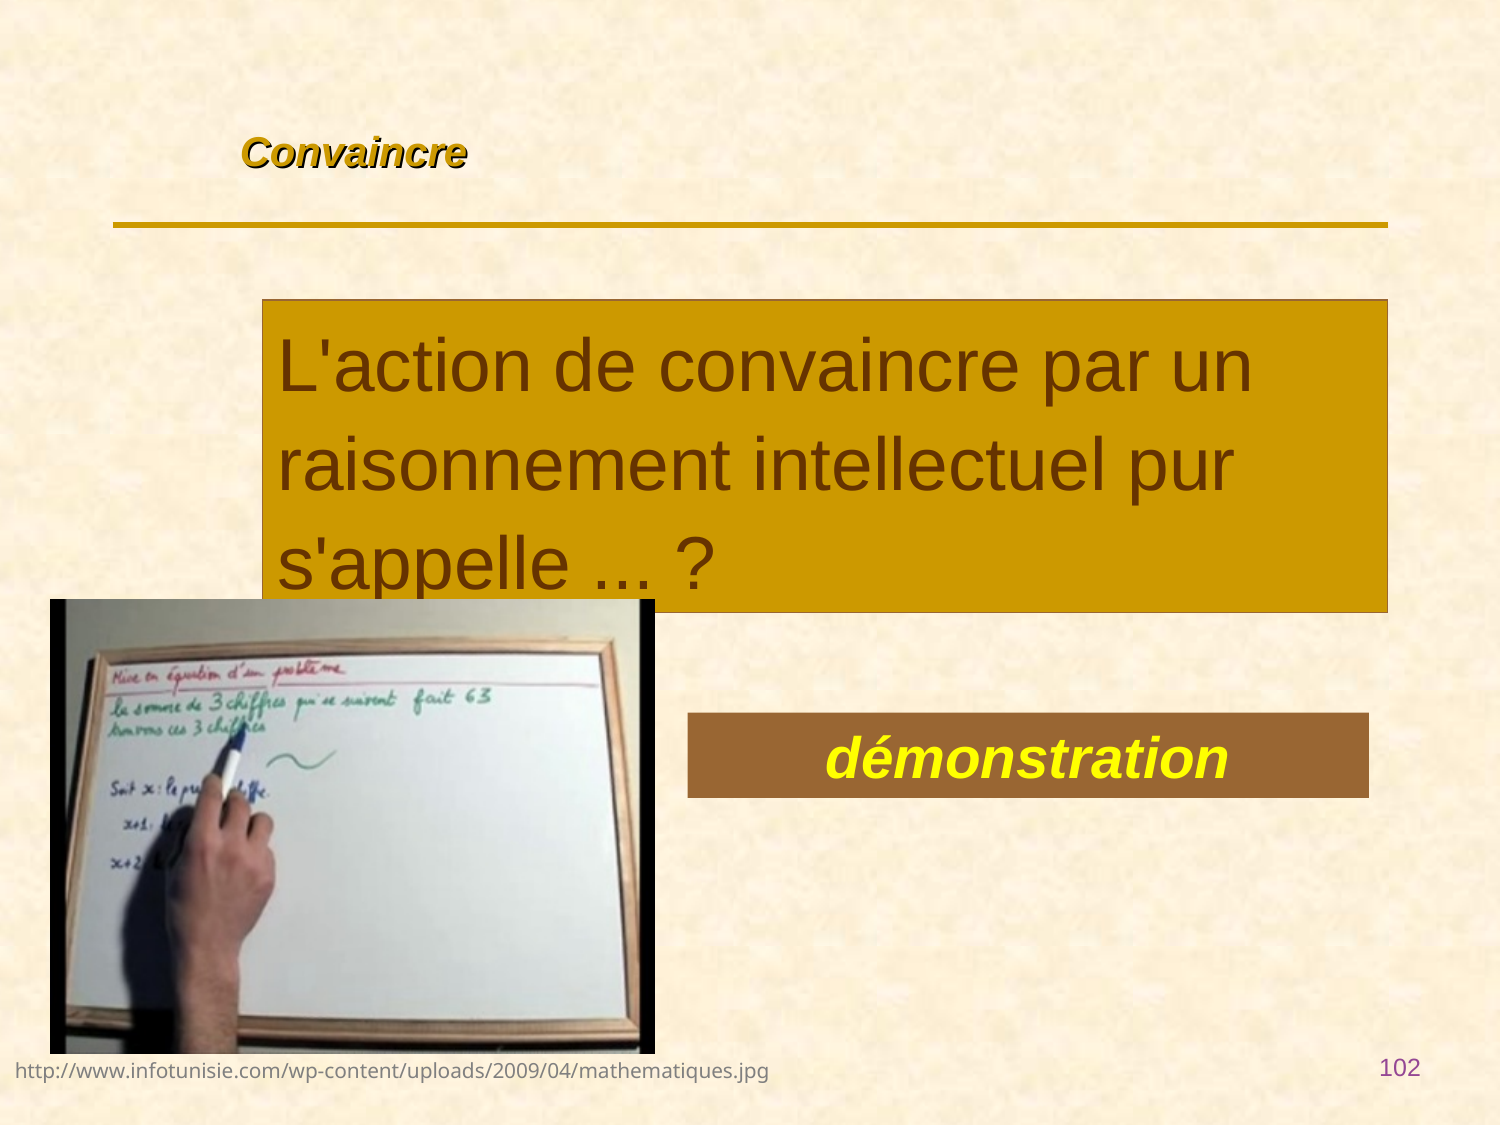

Convaincre
L'action de convaincre par un raisonnement intellectuel pur s'appelle ... ?
démonstration
102
http://www.infotunisie.com/wp-content/uploads/2009/04/mathematiques.jpg